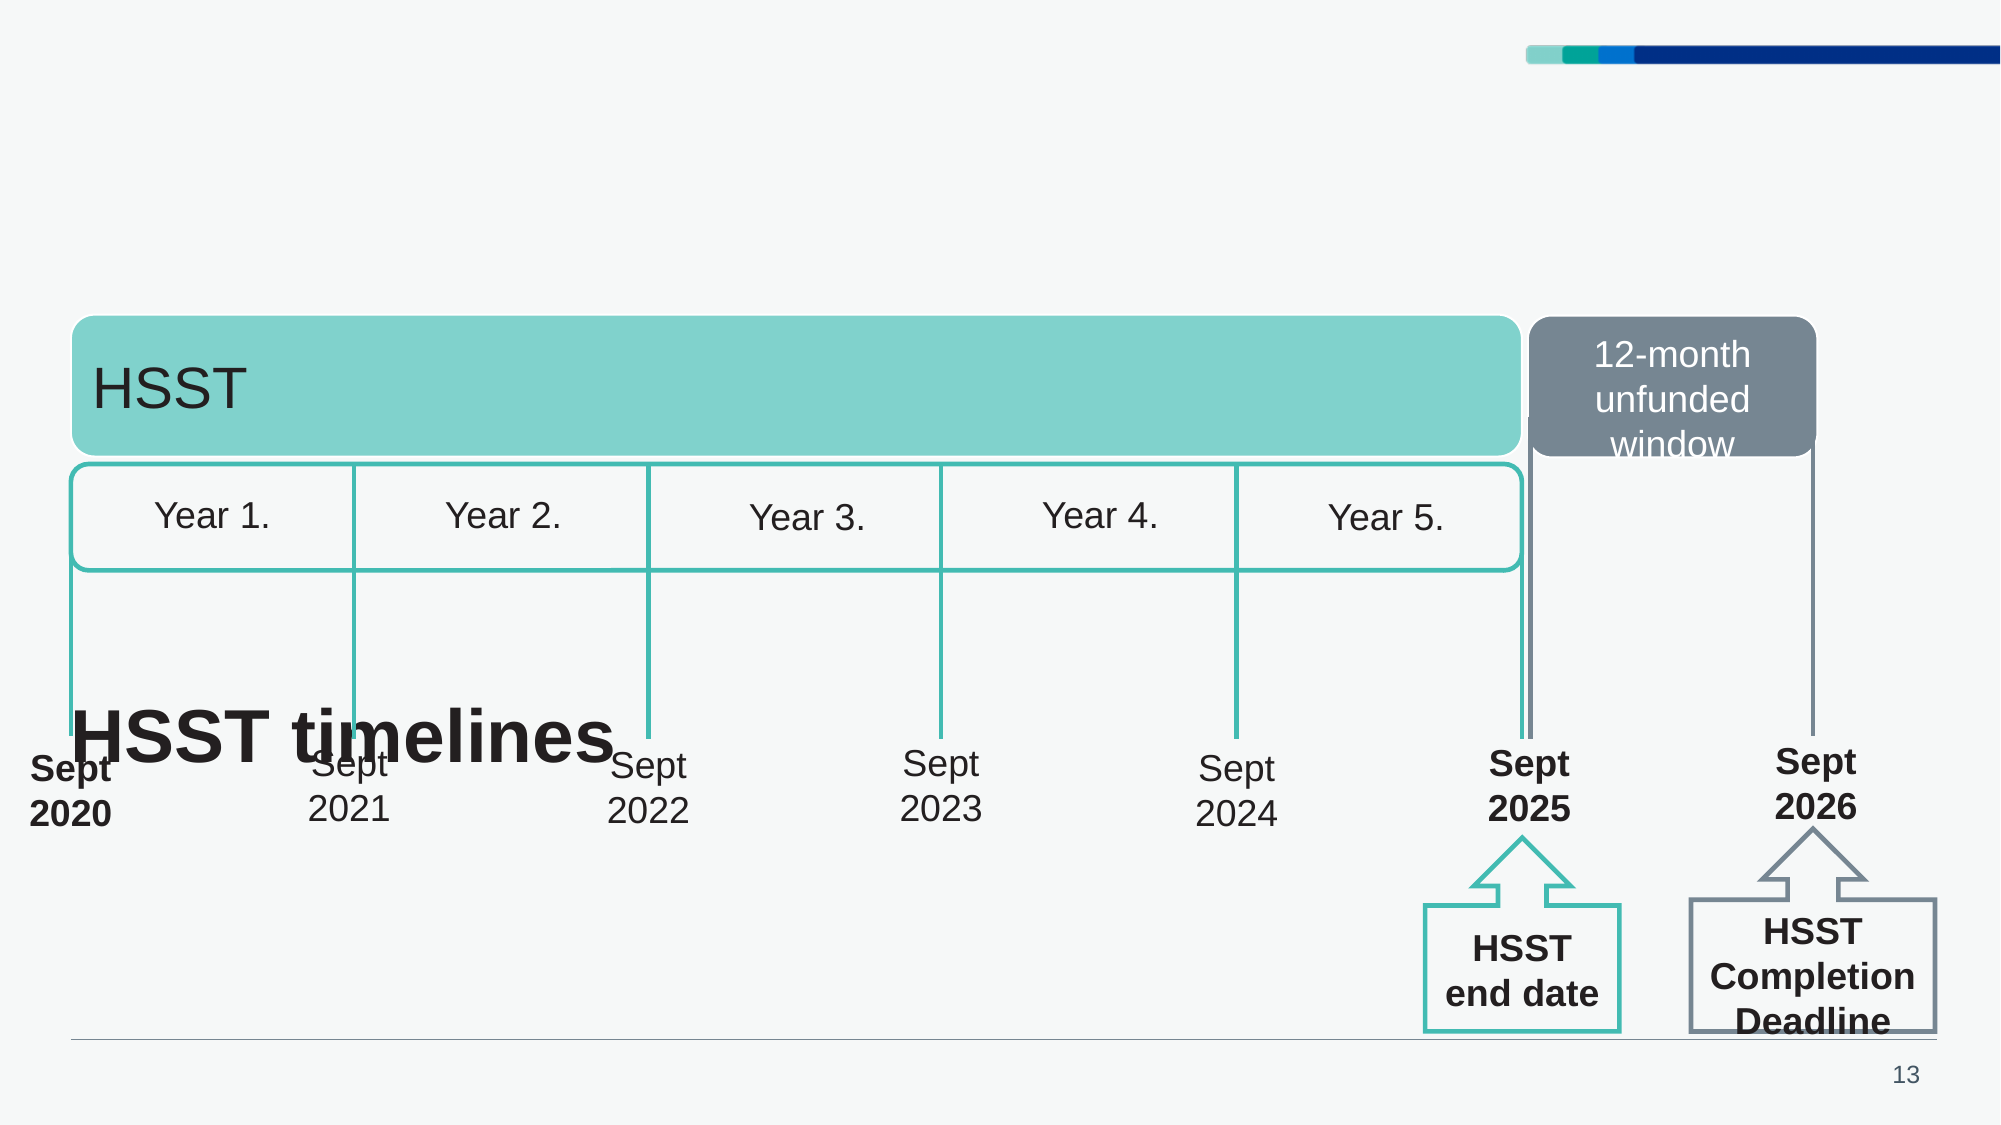

HSST
12-month unfunded window
# 5 years plus 12 months
HSST timelines
Year 1.
Year 2.
Year 4.
Year 3.
Year 5.
Sept 2026
Sept 2021
Sept 2023
Sept 2025
Sept 2022
Sept 2020
Sept 2024
HSST Completion Deadline
HSST end date